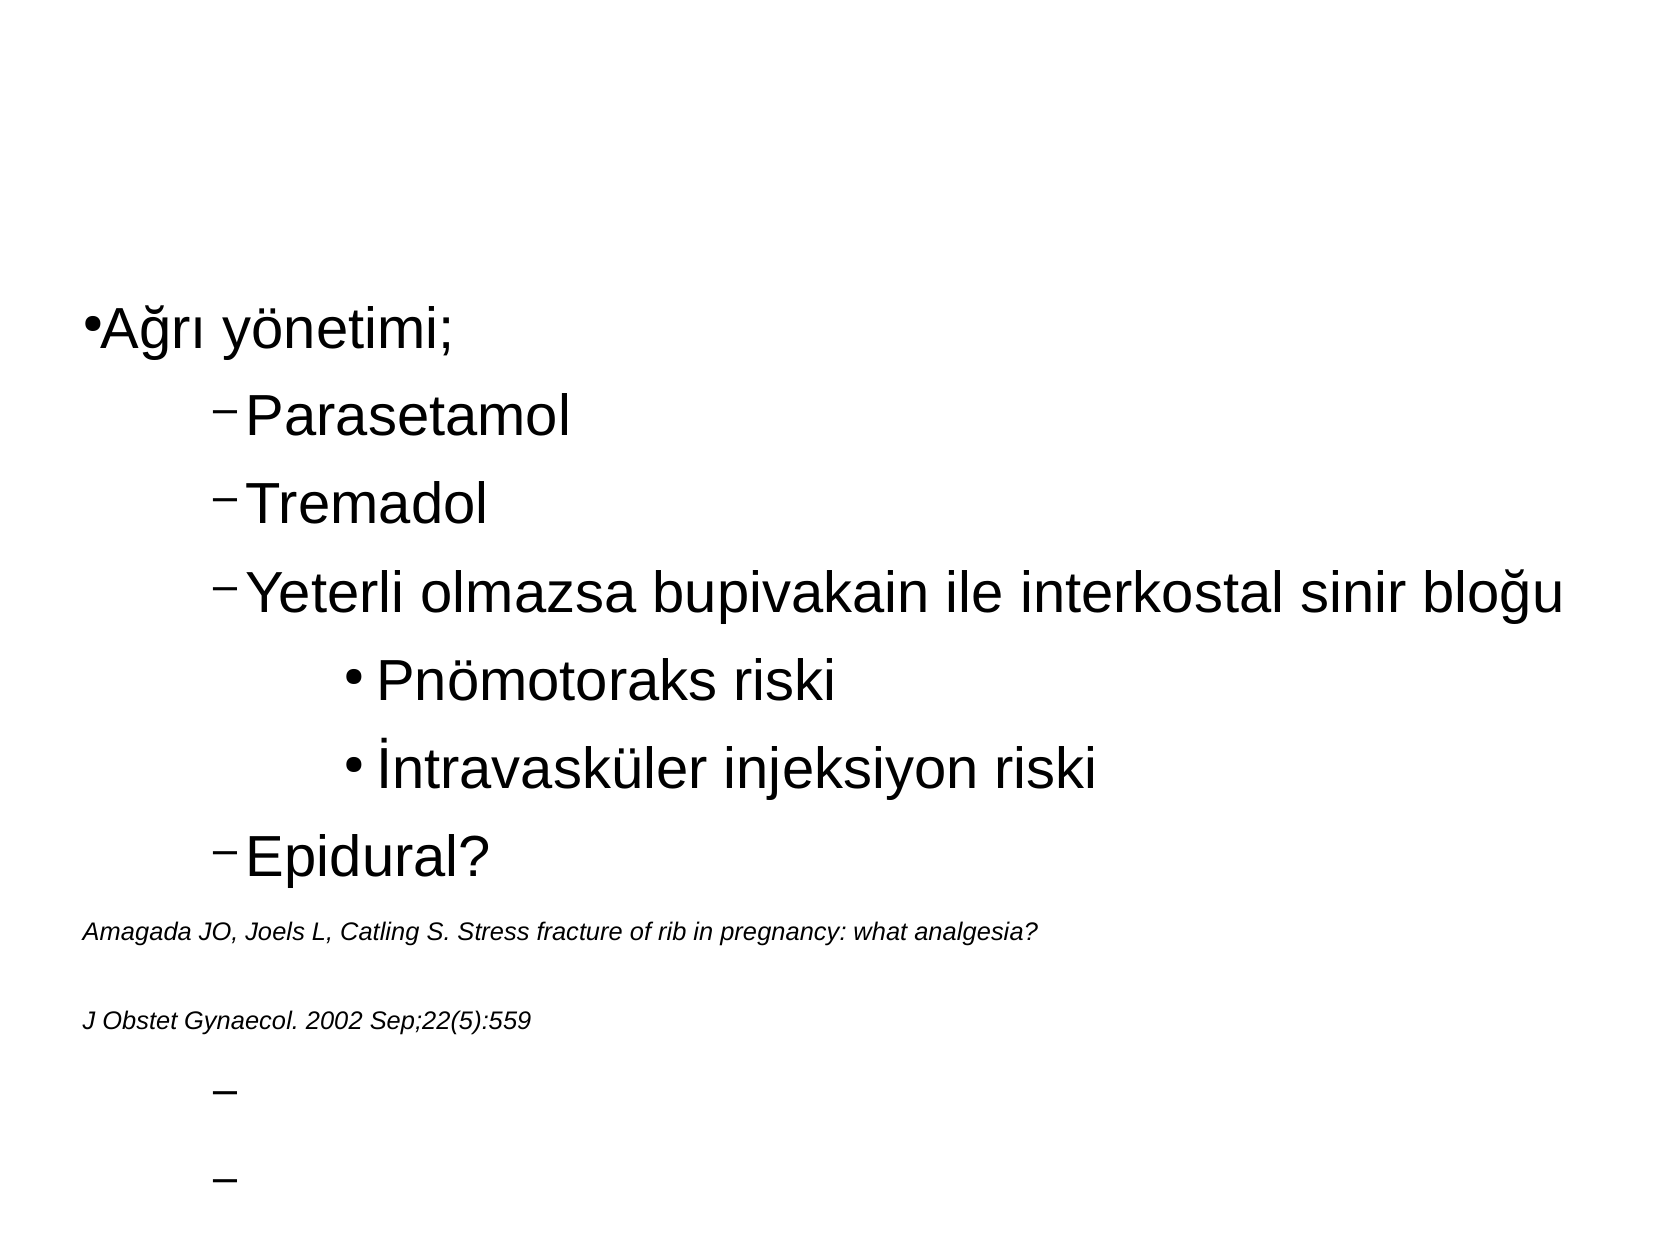

#
Ağrı yönetimi;
Parasetamol
Tremadol
Yeterli olmazsa bupivakain ile interkostal sinir bloğu
Pnömotoraks riski
İntravasküler injeksiyon riski
Epidural?
Amagada JO, Joels L, Catling S. Stress fracture of rib in pregnancy: what analgesia?
J Obstet Gynaecol. 2002 Sep;22(5):559